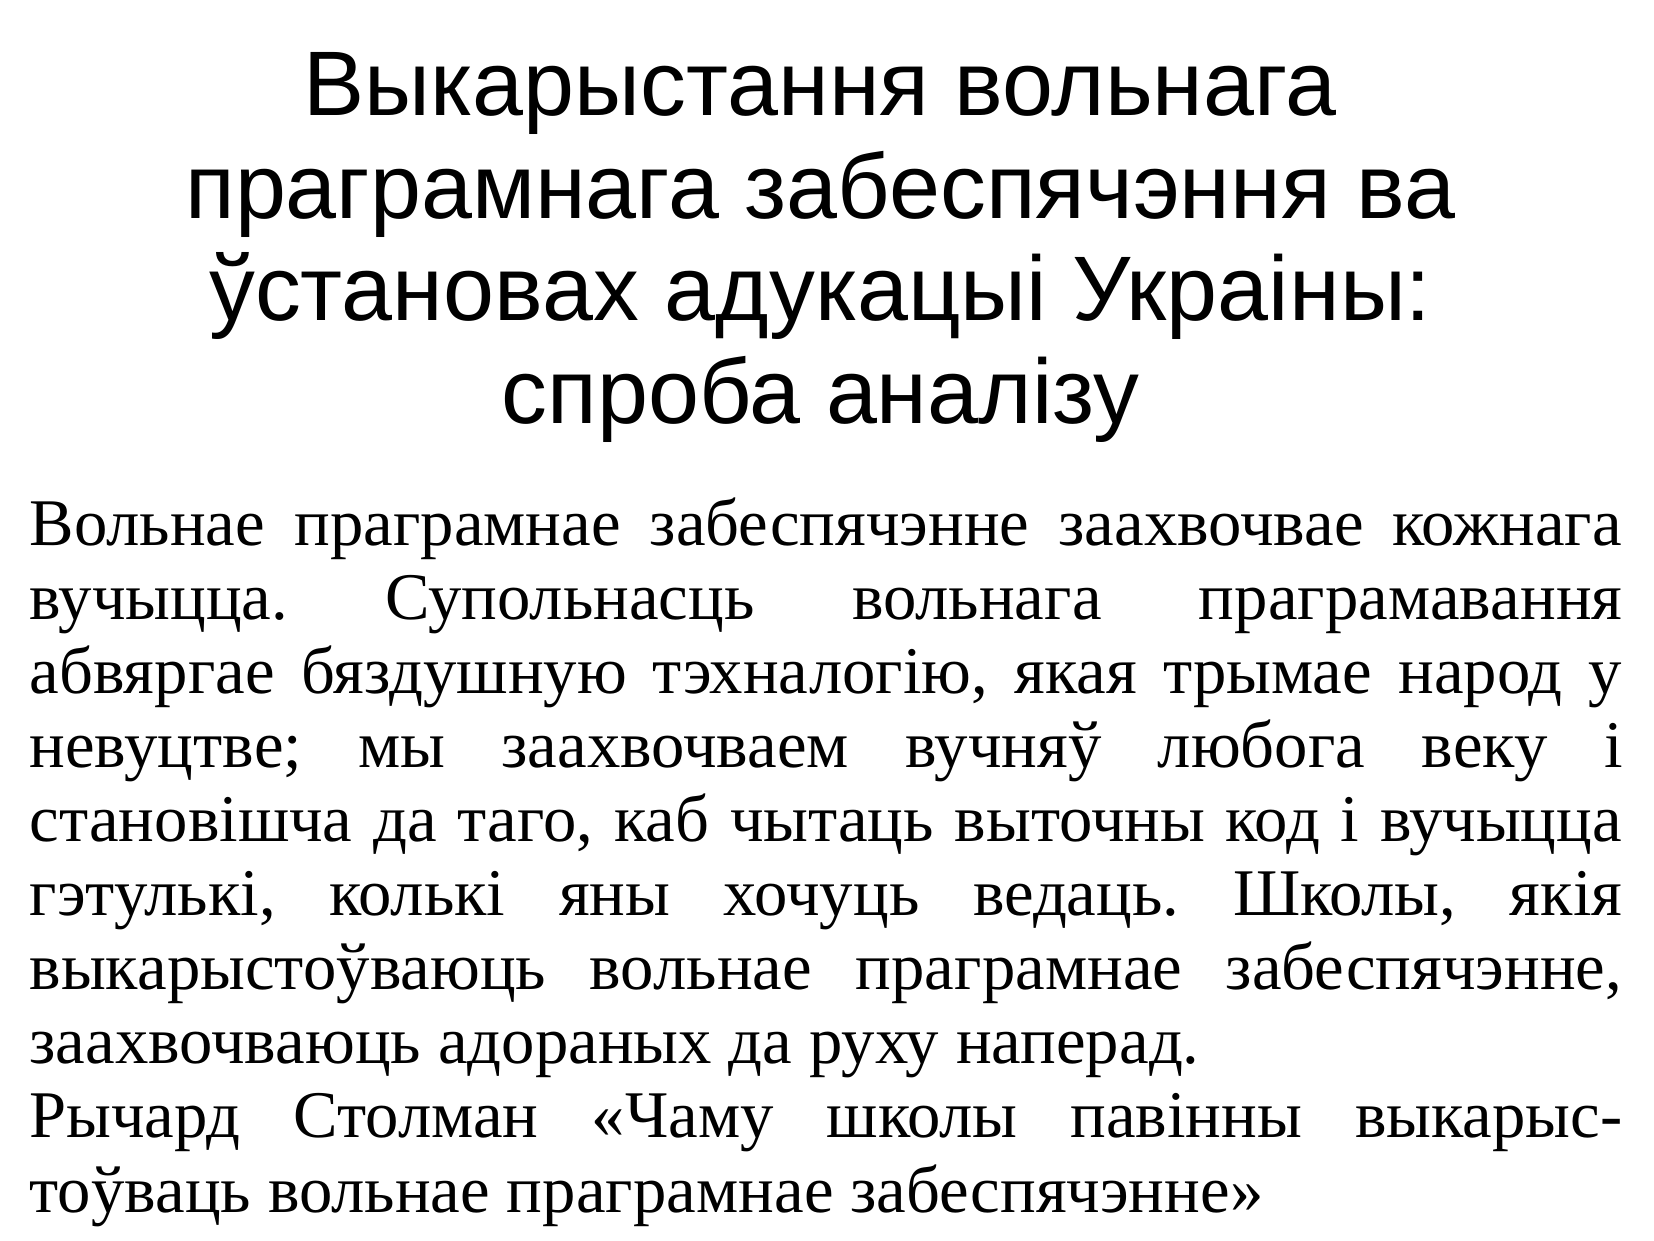

# Выкарыстання вольнага праграмнага забеспячэння ва ўстановах адукацыі Украіны: спроба аналізу
Вольнае праграмнае забеспячэнне заахвочвае кожнага вучыцца. Супольнасць вольнага праграмавання абвяргае бяздушную тэхналогію, якая трымае народ у невуцтве; мы заахвочваем вучняў любога веку і становішча да таго, каб чытаць выточны код і вучыцца гэтулькі, колькі яны хочуць ведаць. Школы, якія выкарыстоўваюць вольнае праграмнае забеспячэнне, заахвочваюць адораных да руху наперад.
Рычард Столман «Чаму школы павінны выкарыс-тоўваць вольнае праграмнае забеспячэнне»